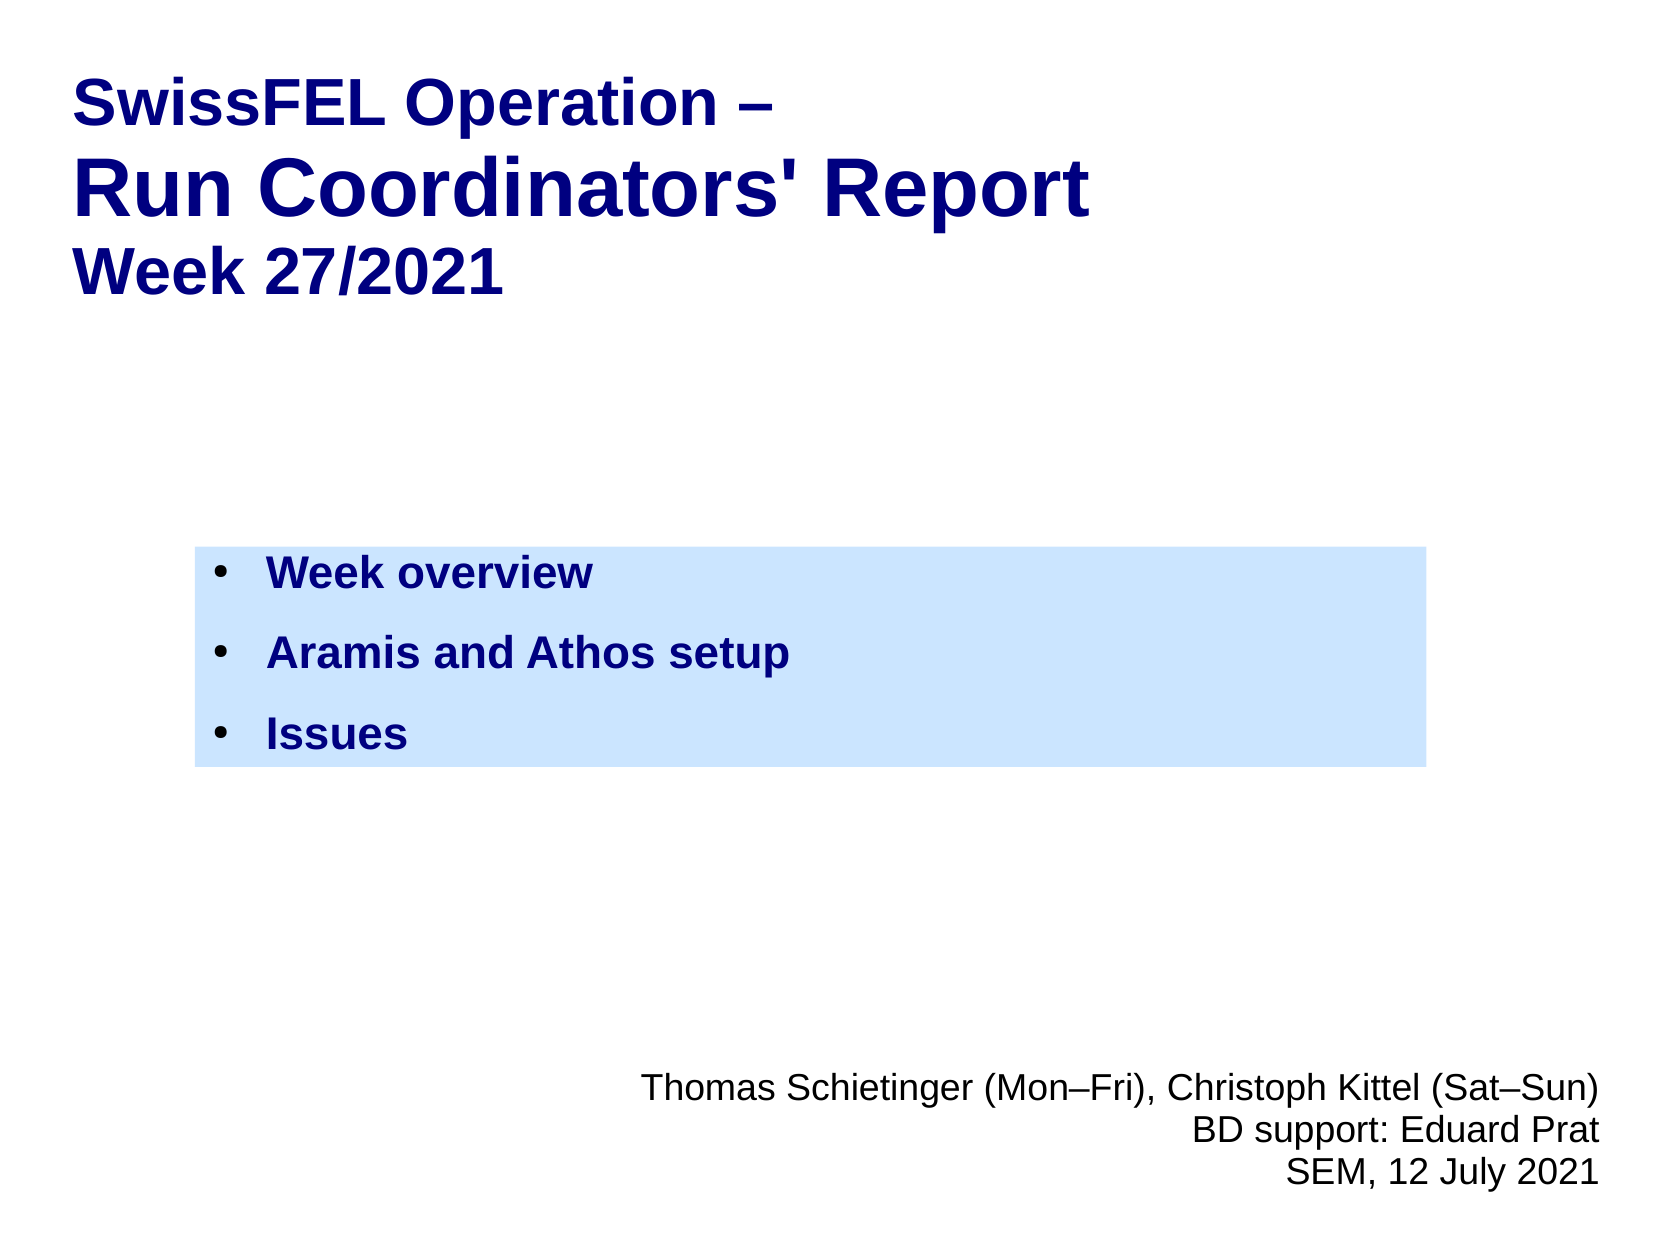

SwissFEL Operation –
Run Coordinators' Report
Week 27/2021
# Week overview
Aramis and Athos setup
Issues
Thomas Schietinger (Mon–Fri), Christoph Kittel (Sat–Sun)
BD support: Eduard Prat
 SEM, 12 July 2021